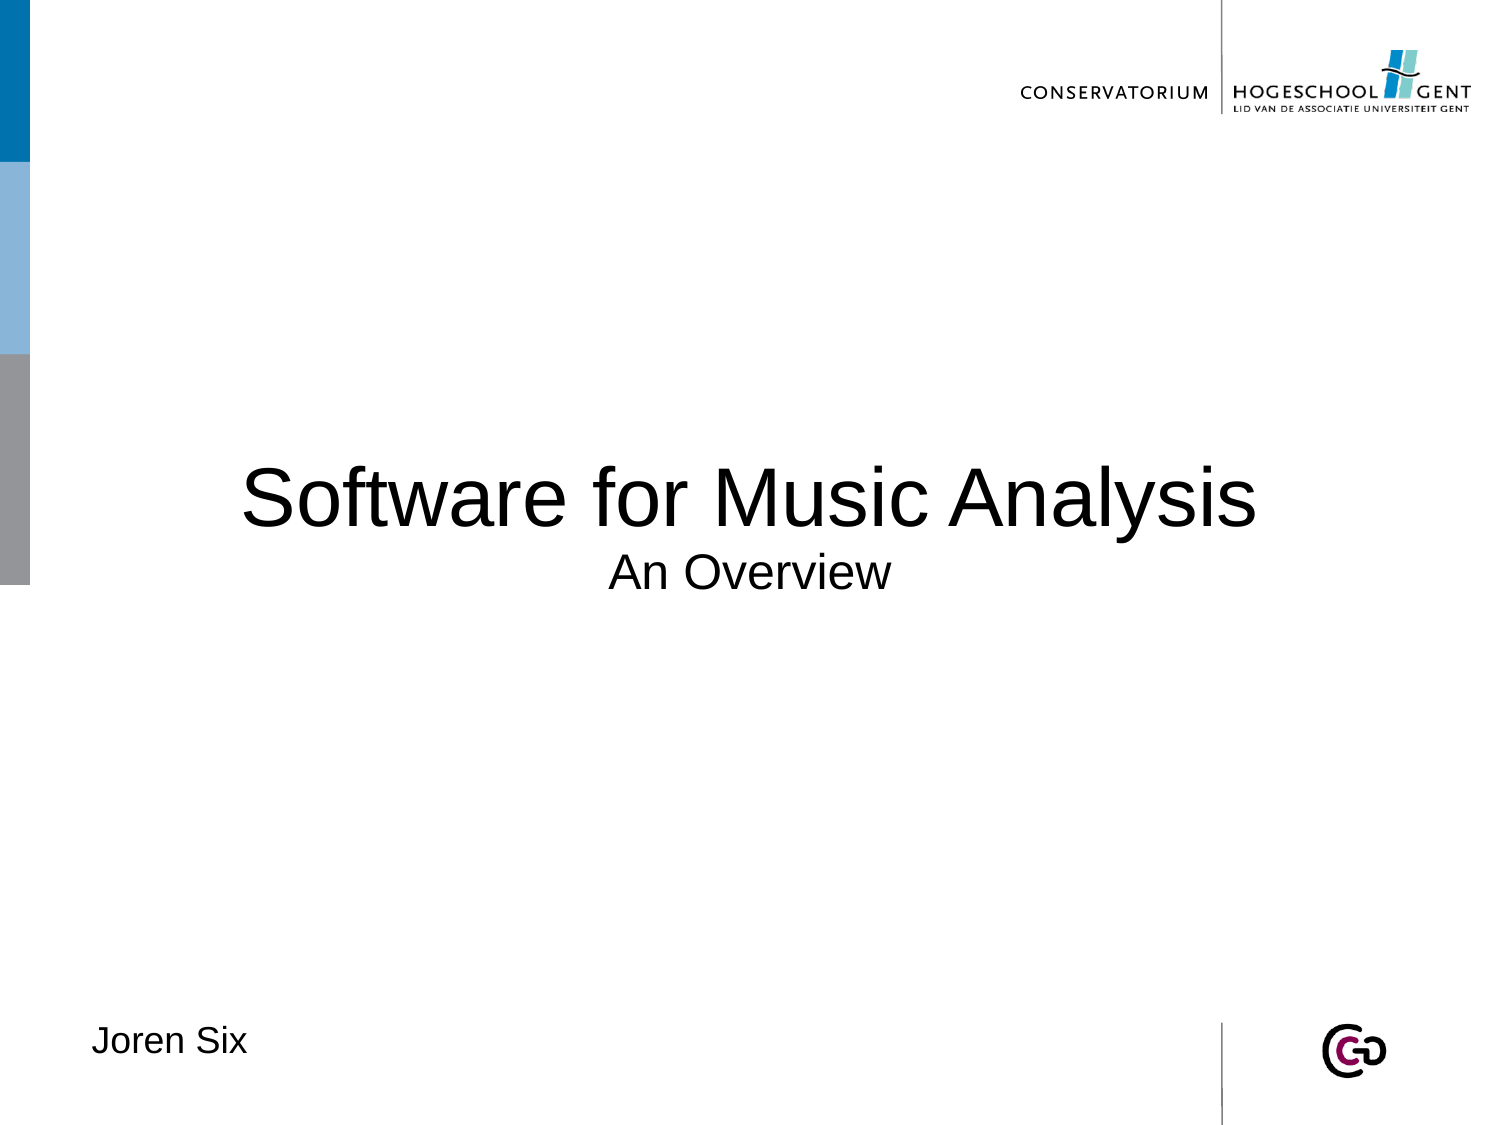

# Software for Music Analysis
An Overview
Joren Six